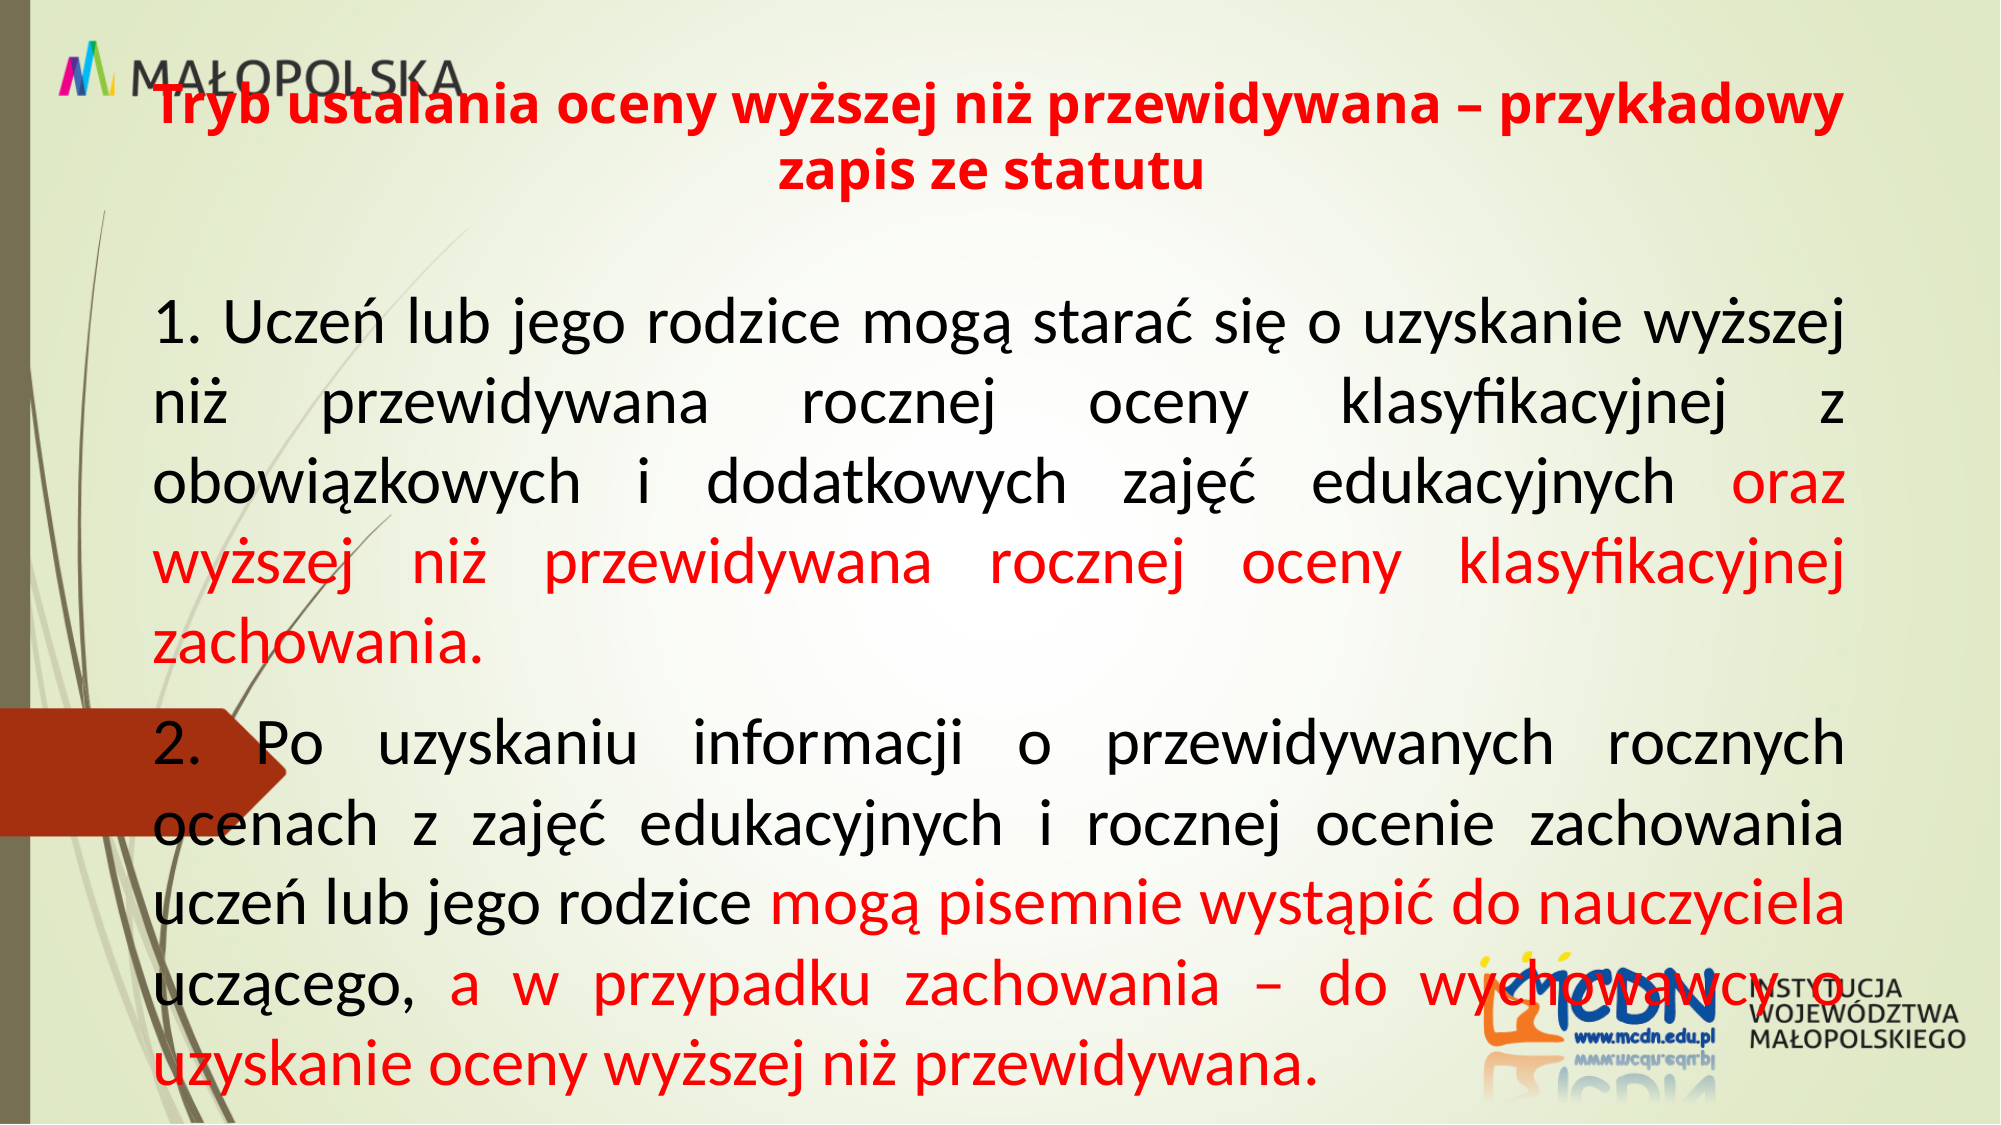

# Tryb ustalania oceny wyższej niż przewidywana – przykładowy zapis ze statutu
1. Uczeń lub jego rodzice mogą starać się o uzyskanie wyższej niż przewidywana rocznej oceny klasyfikacyjnej z obowiązkowych i dodatkowych zajęć edukacyjnych oraz wyższej niż przewidywana rocznej oceny klasyfikacyjnej zachowania.
2. Po uzyskaniu informacji o przewidywanych rocznych ocenach z zajęć edukacyjnych i rocznej ocenie zachowania uczeń lub jego rodzice mogą pisemnie wystąpić do nauczyciela uczącego, a w przypadku zachowania – do wychowawcy o uzyskanie oceny wyższej niż przewidywana.